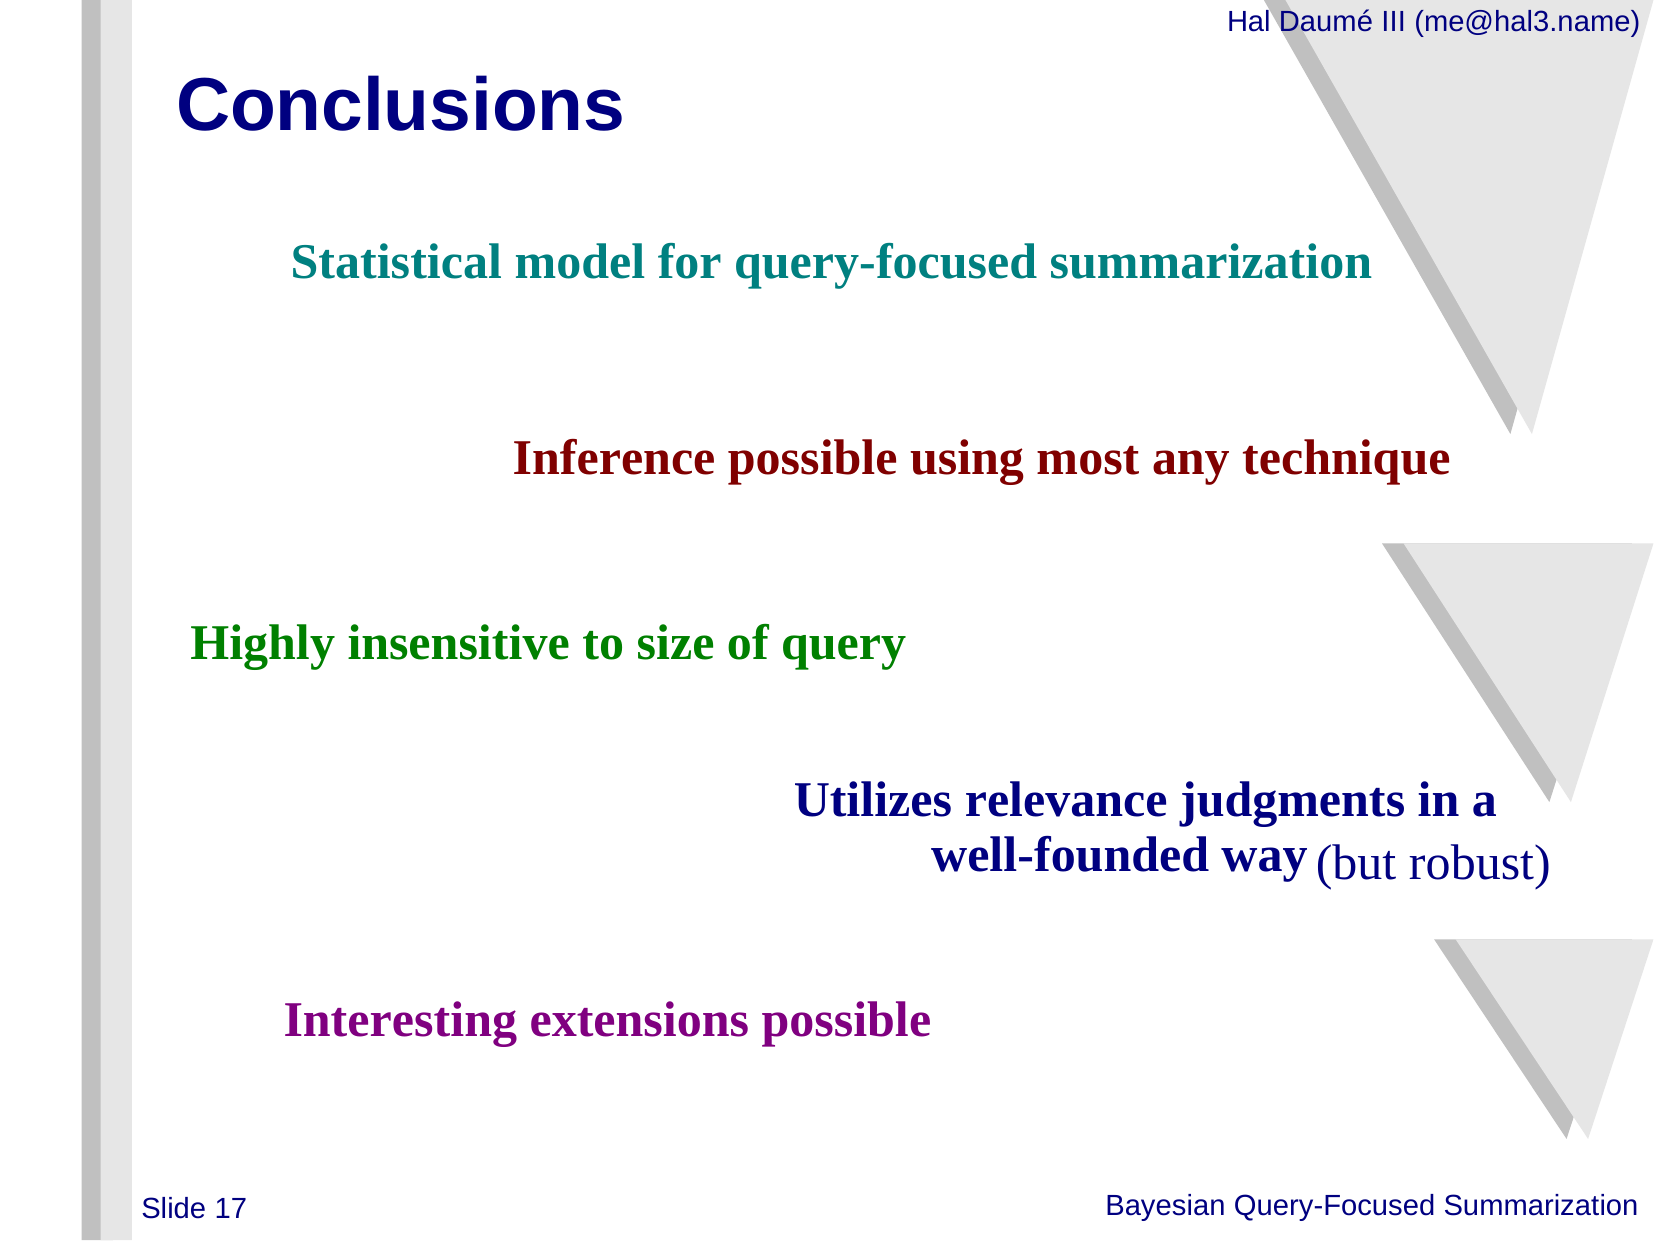

# Conclusions
Statistical model for query-focused summarization
Inference possible using most any technique
Highly insensitive to size of query
Utilizes relevance judgments in a
 well-founded way
(but robust)
Interesting extensions possible